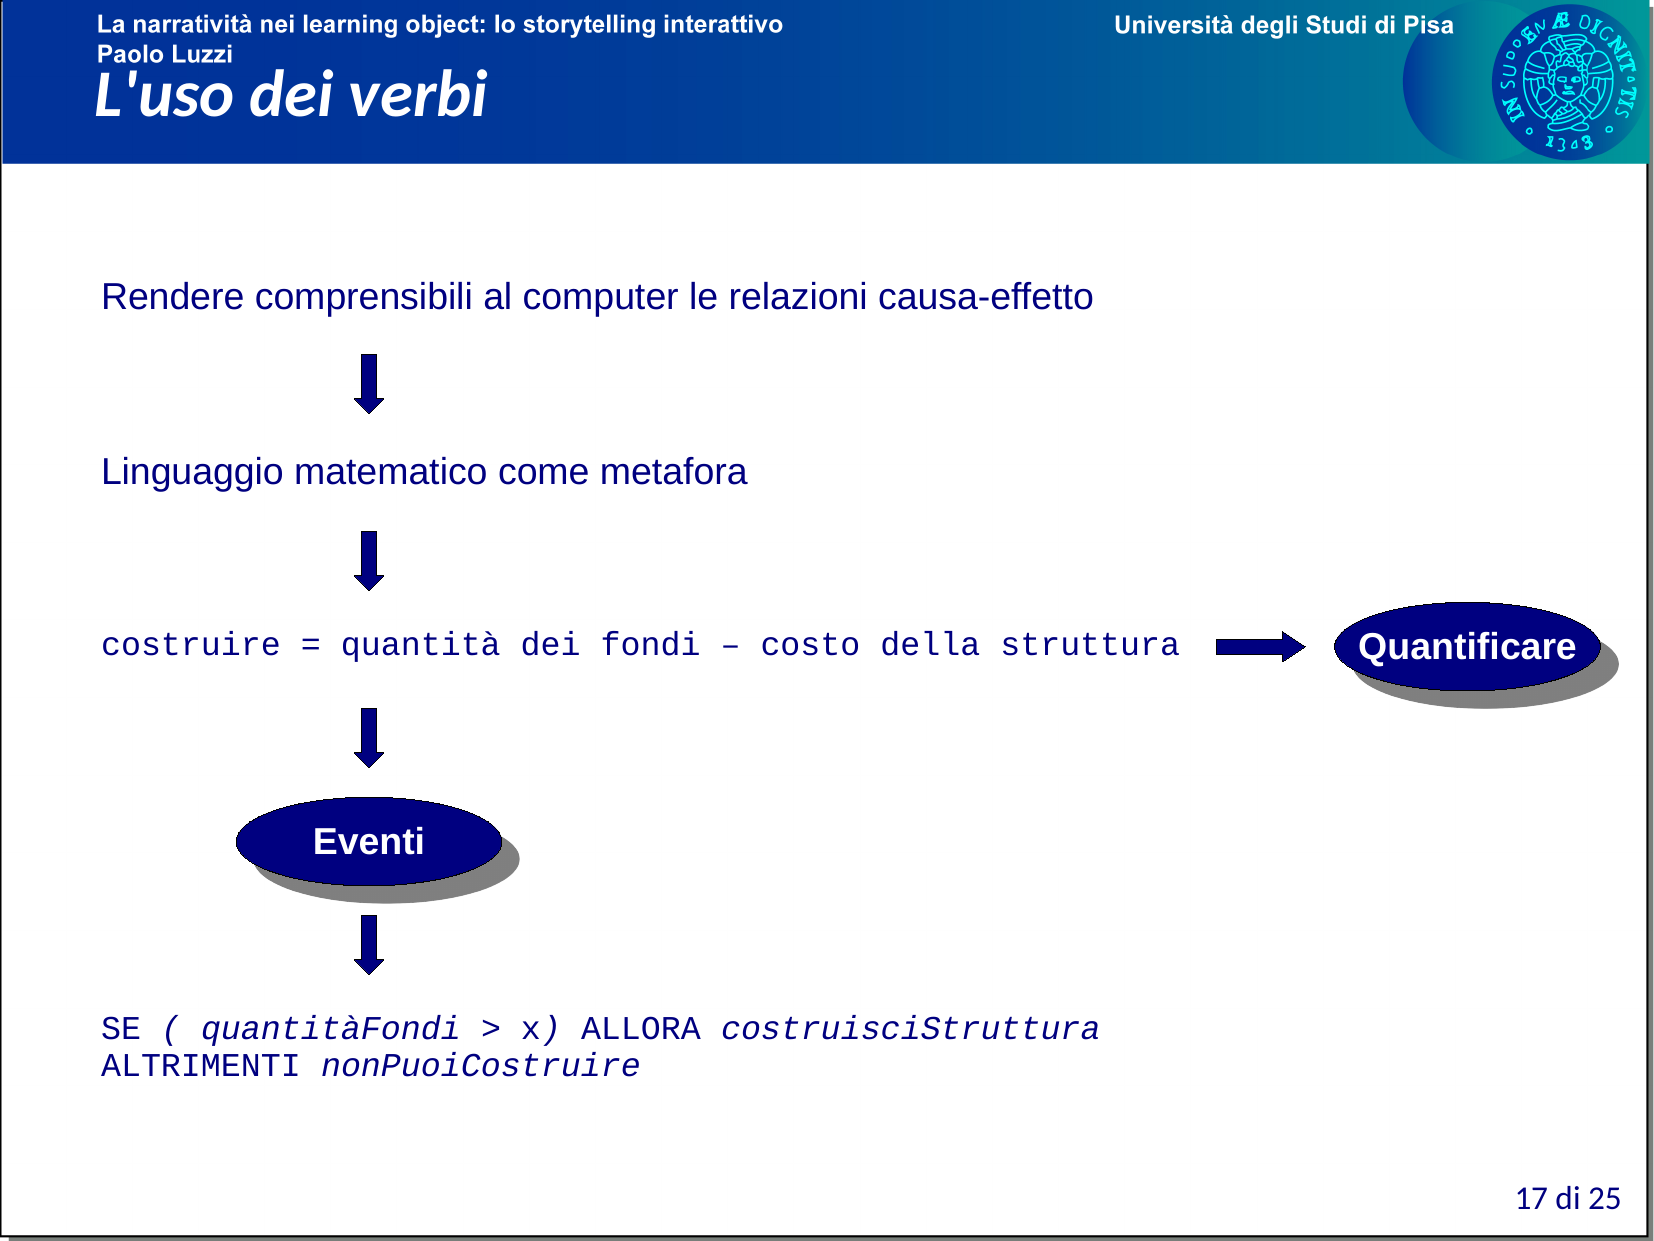

L'uso dei verbi
Rendere comprensibili al computer le relazioni causa-effetto
Linguaggio matematico come metafora
Quantificare
costruire = quantità dei fondi – costo della struttura
Eventi
SE ( quantitàFondi > x) ALLORA costruisciStruttura
ALTRIMENTI nonPuoiCostruire
17
17 di 25